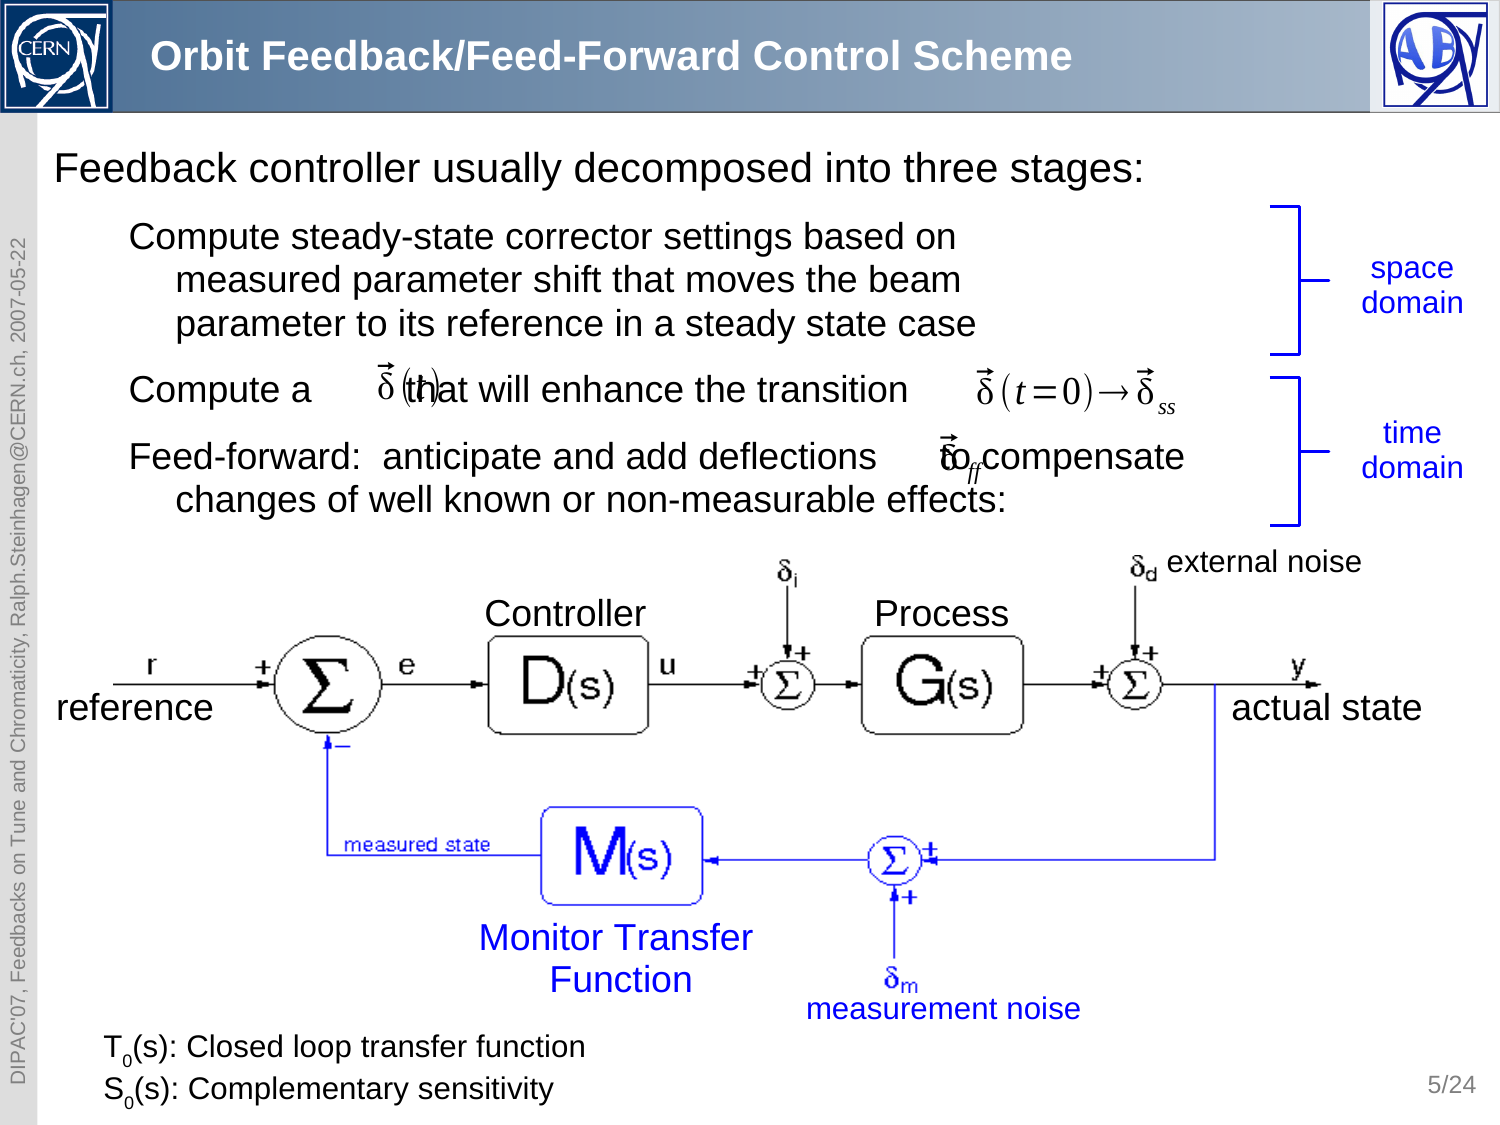

# Orbit Feedback/Feed-Forward Control Scheme
Feedback controller usually decomposed into three stages:
Compute steady-state corrector settings based on 			measured parameter shift that moves the beam 			parameter to its reference in a steady state case
Compute a that will enhance the transition
Feed-forward: anticipate and add deflections to compensate		changes of well known or non-measurable effects:
space
domain
time
domain
external noise
Controller
Process
reference
actual state
Monitor Transfer
Function
measurement noise
T0(s): Closed loop transfer function
S0(s): Complementary sensitivity